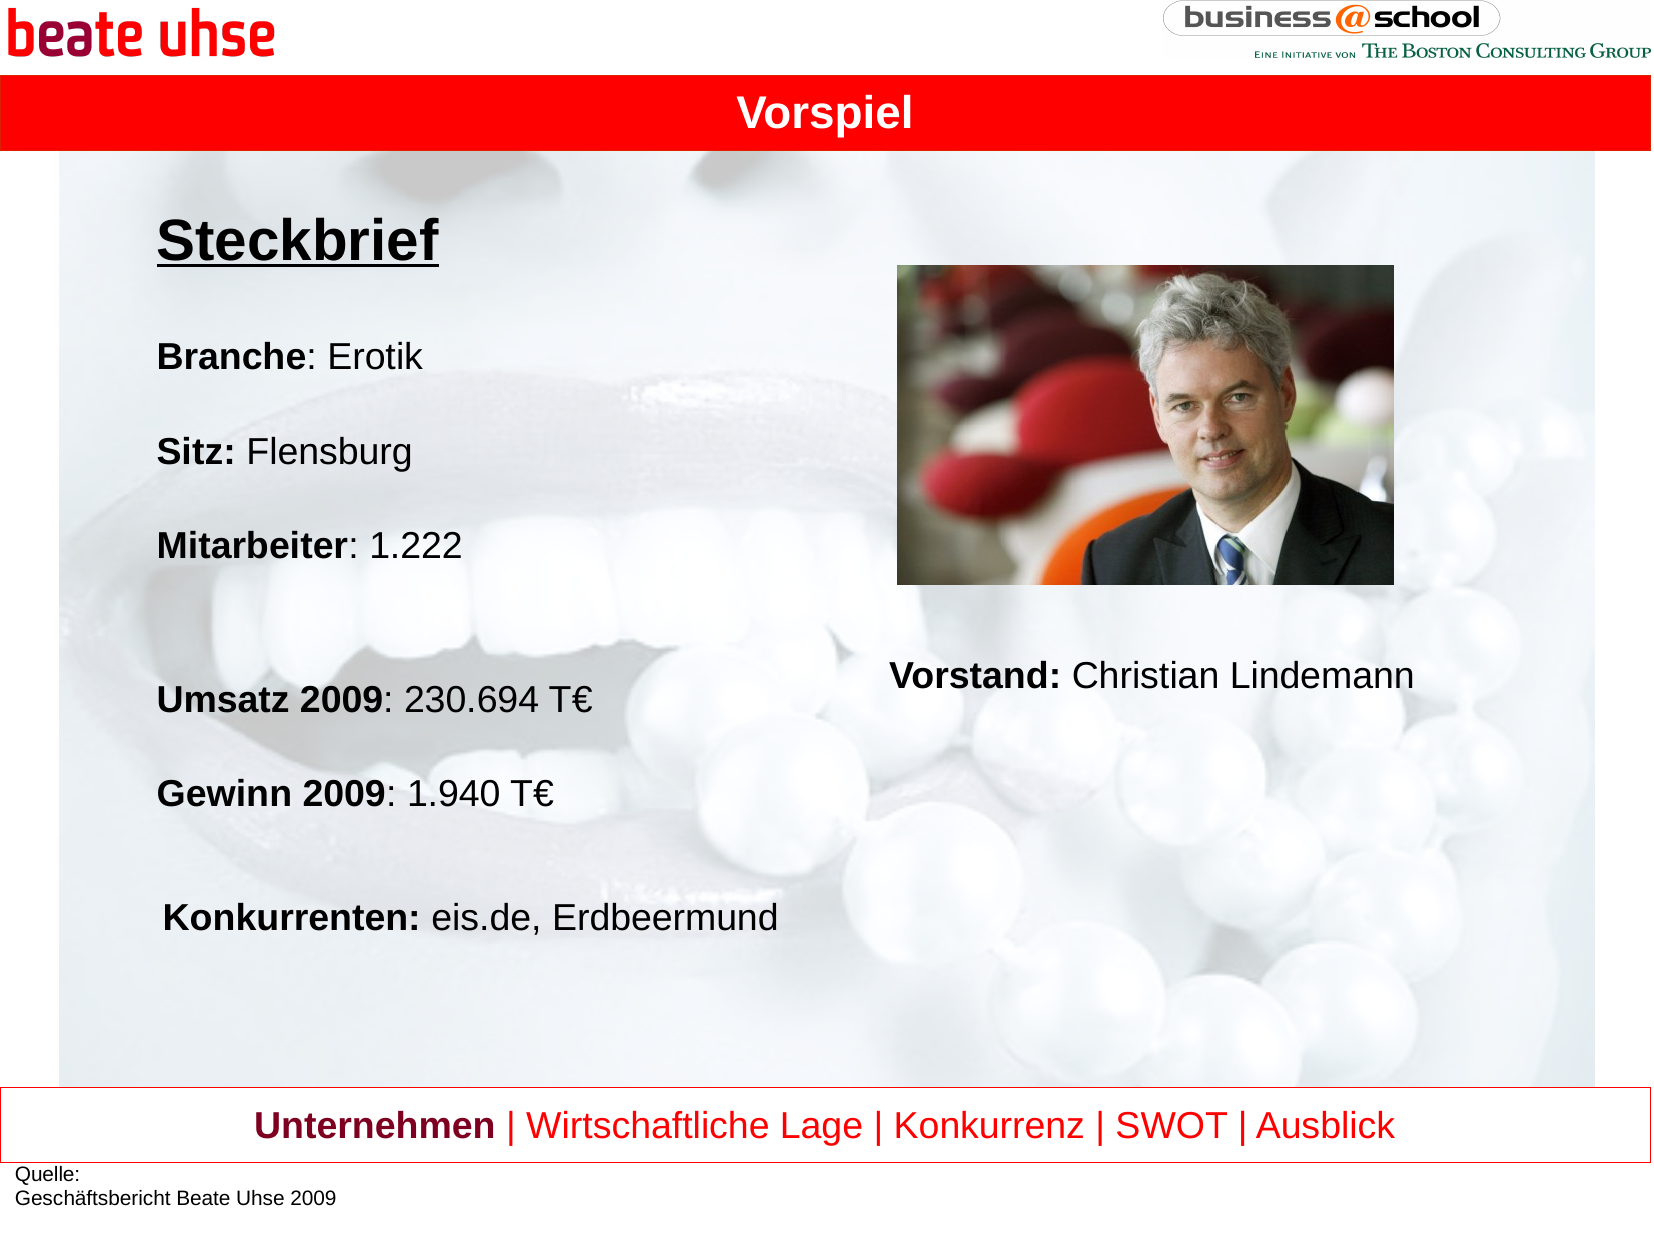

Vorspiel
Steckbrief
Branche: Erotik
Sitz: Flensburg
Mitarbeiter: 1.222
Vorstand: Christian Lindemann
Umsatz 2009: 230.694 T€
Gewinn 2009: 1.940 T€
Konkurrenten: eis.de, Erdbeermund
Unternehmen | Wirtschaftliche Lage | Konkurrenz | SWOT | Ausblick
4
Quelle:
Geschäftsbericht Beate Uhse 2009